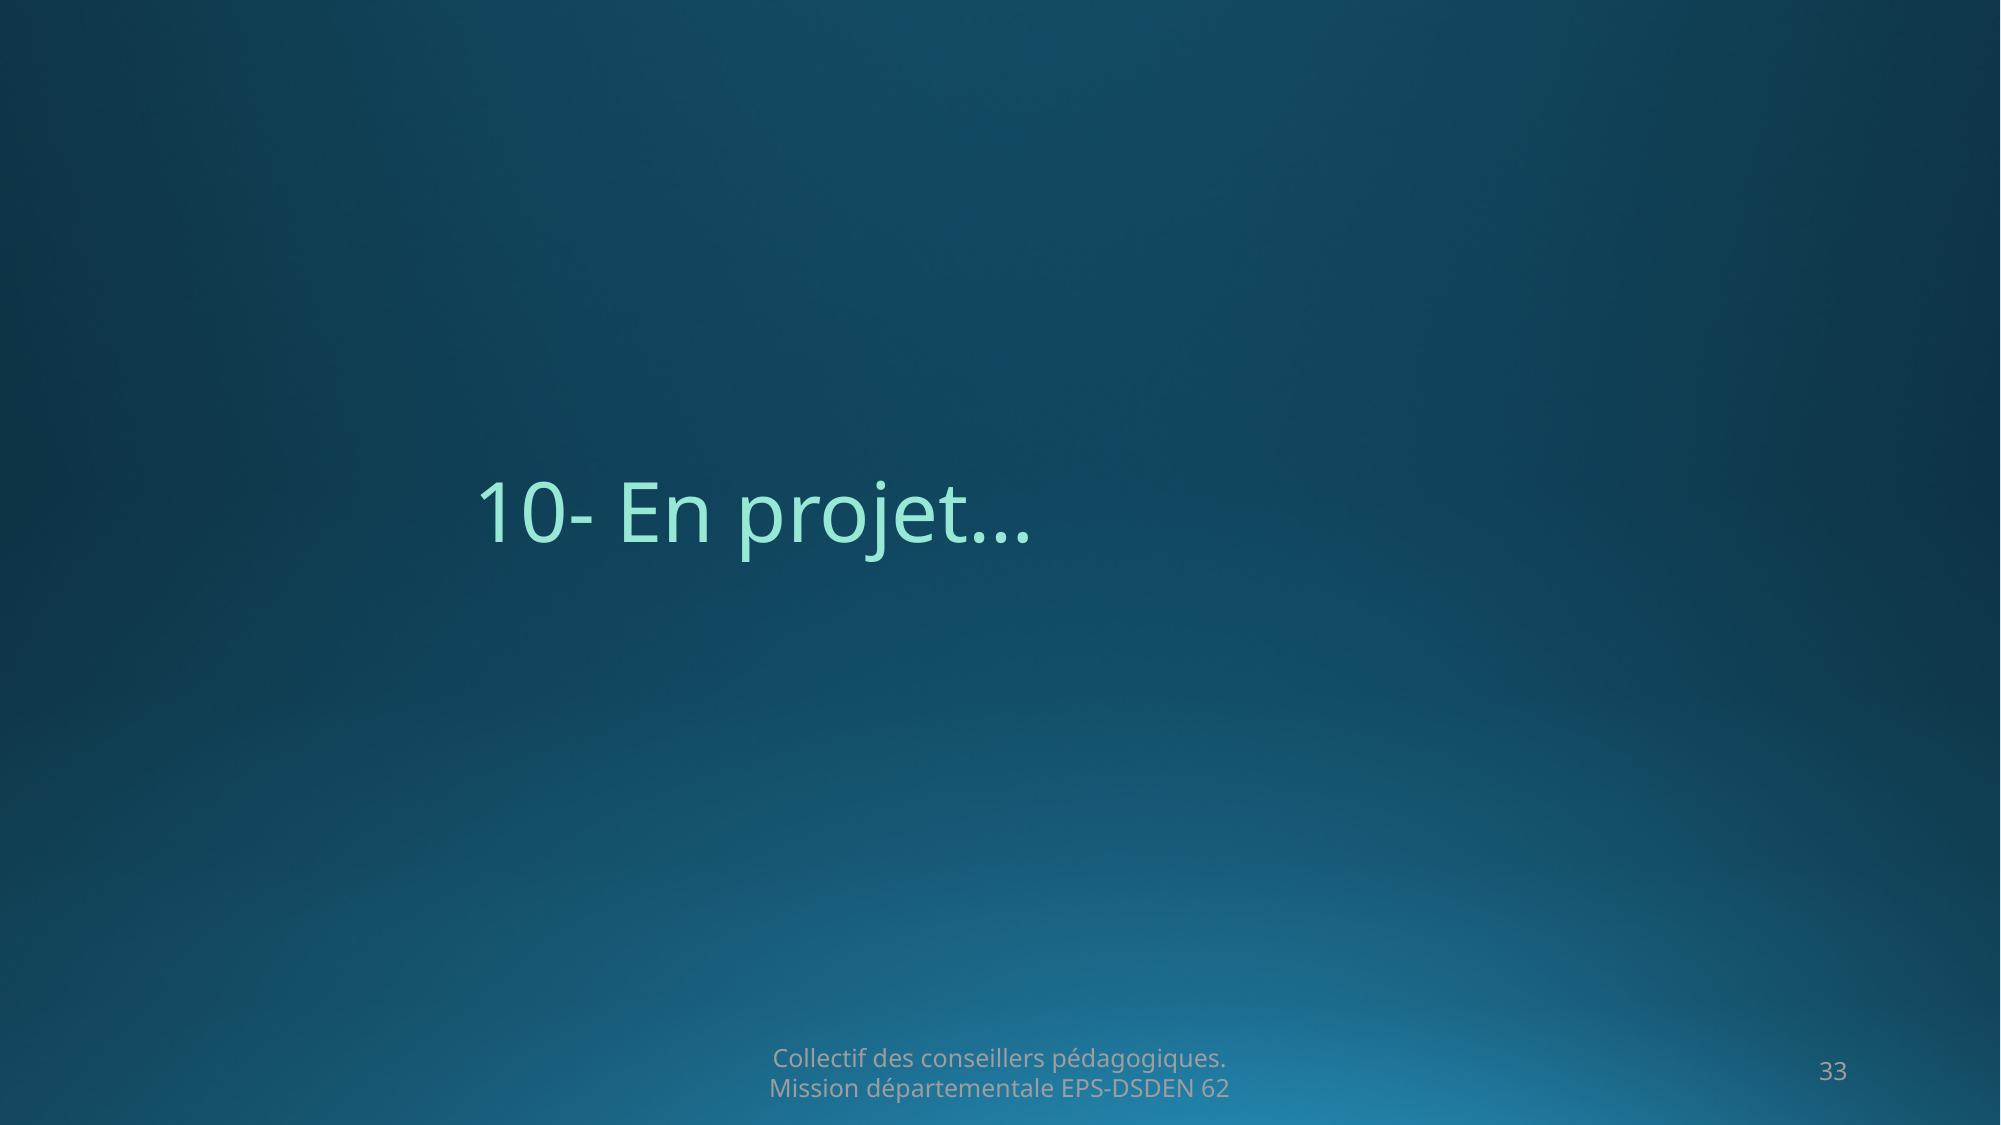

10- En projet…
Collectif des conseillers pédagogiques.
Mission départementale EPS-DSDEN 62